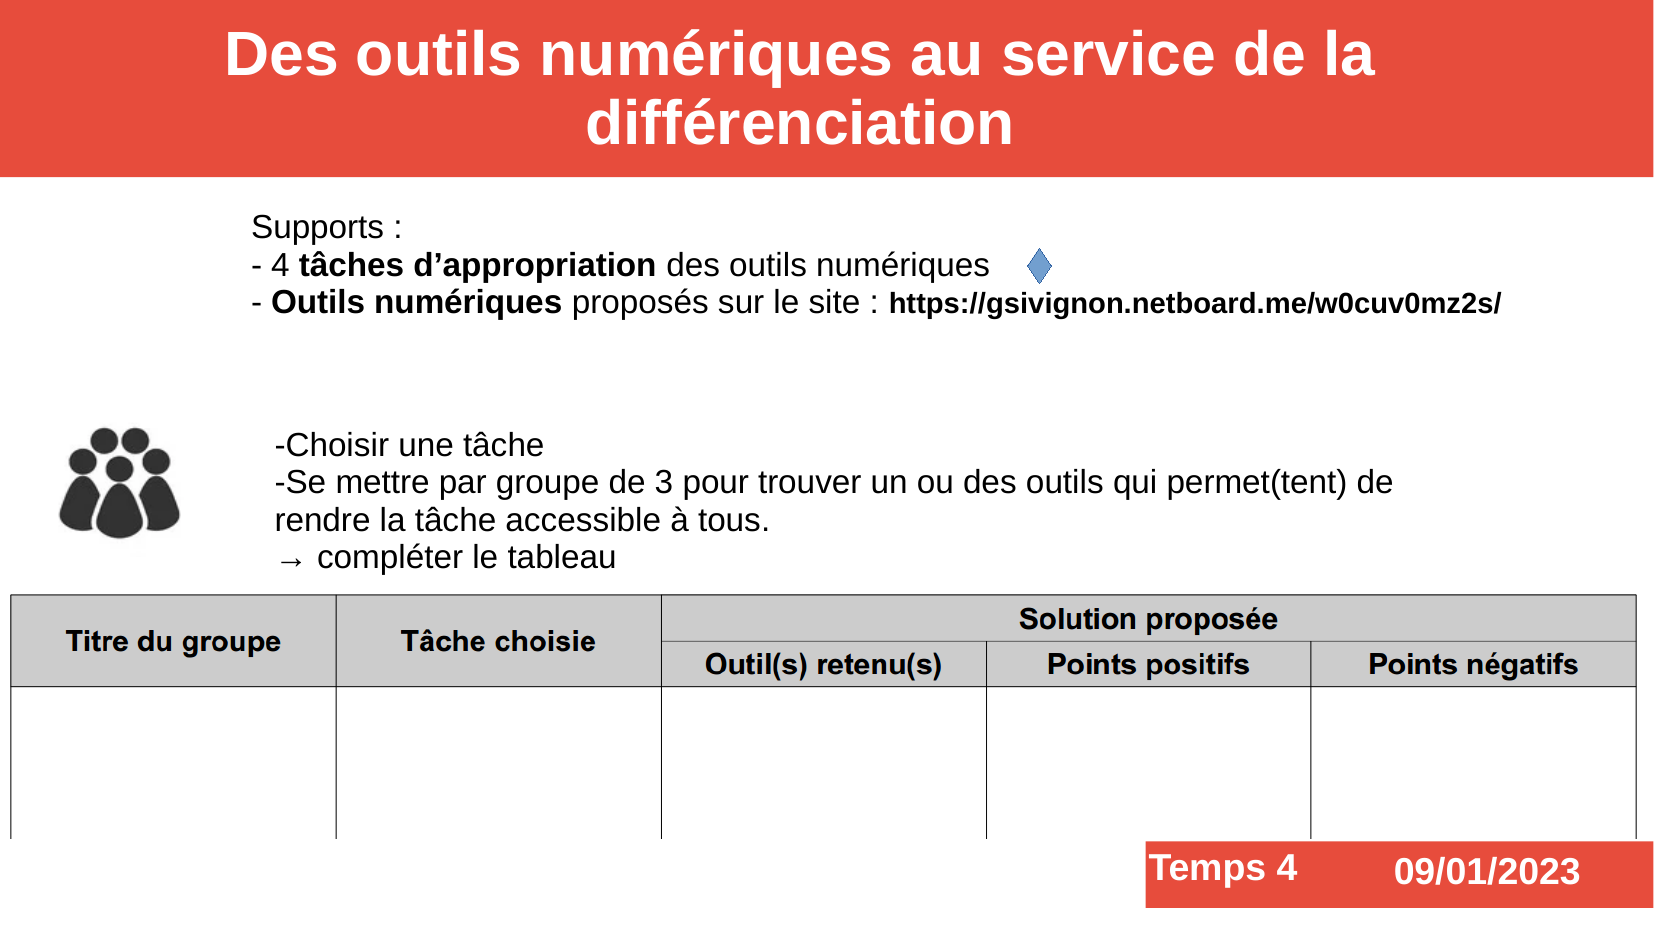

# Des outils numériques au service de la différenciation
Supports :
- 4 tâches d’appropriation des outils numériques
- Outils numériques proposés sur le site : https://gsivignon.netboard.me/w0cuv0mz2s/
-Choisir une tâche
-Se mettre par groupe de 3 pour trouver un ou des outils qui permet(tent) de rendre la tâche accessible à tous.
→ compléter le tableau
Temps 4